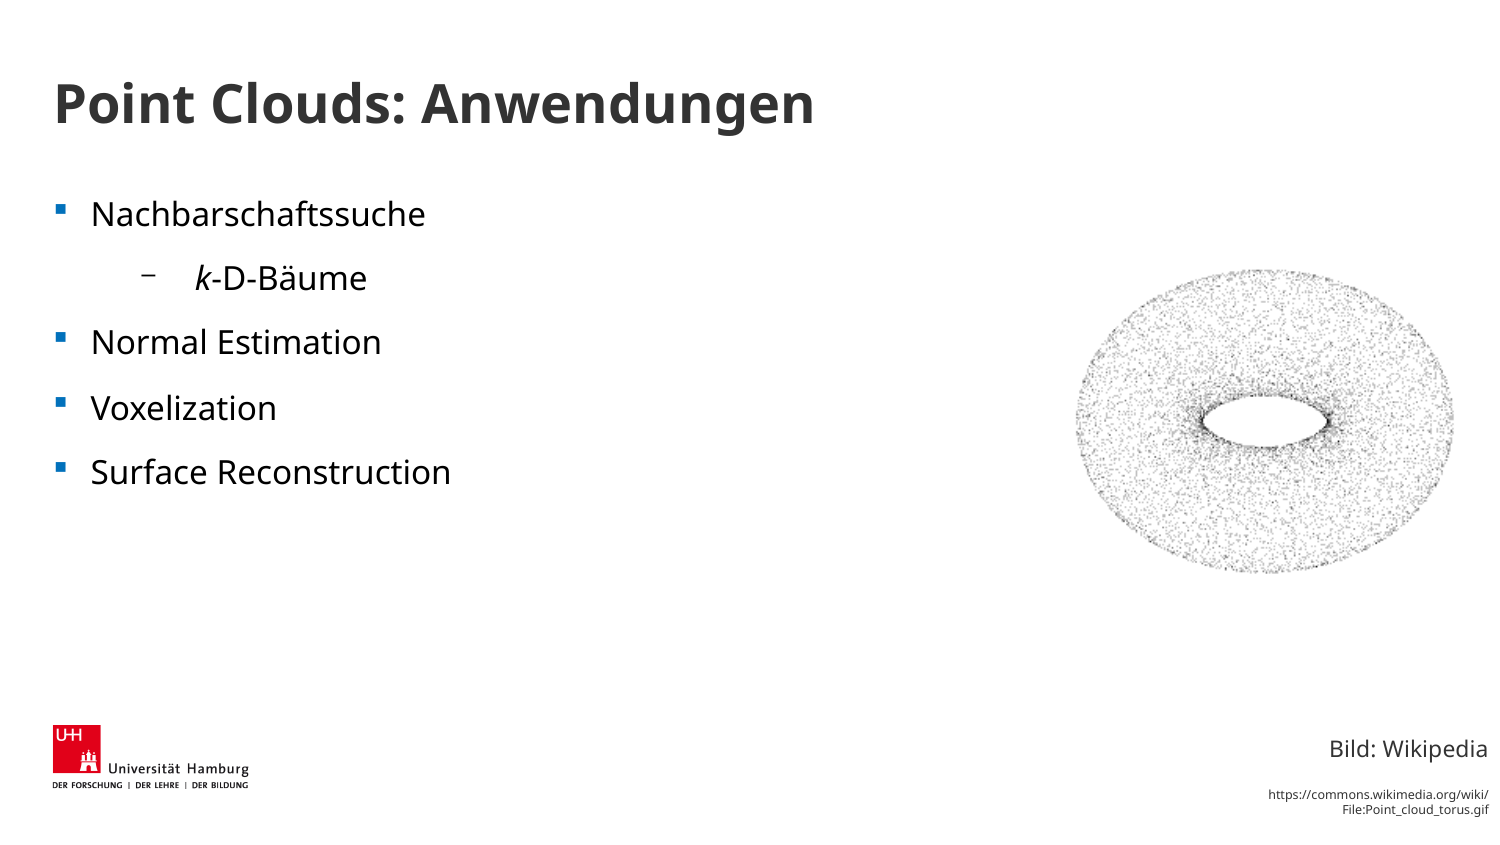

# Point Clouds: Anwendungen
Nachbarschaftssuche
k-D-Bäume
Normal Estimation
Voxelization
Surface Reconstruction
Bild: Wikipedia
https://commons.wikimedia.org/wiki/File:Point_cloud_torus.gif